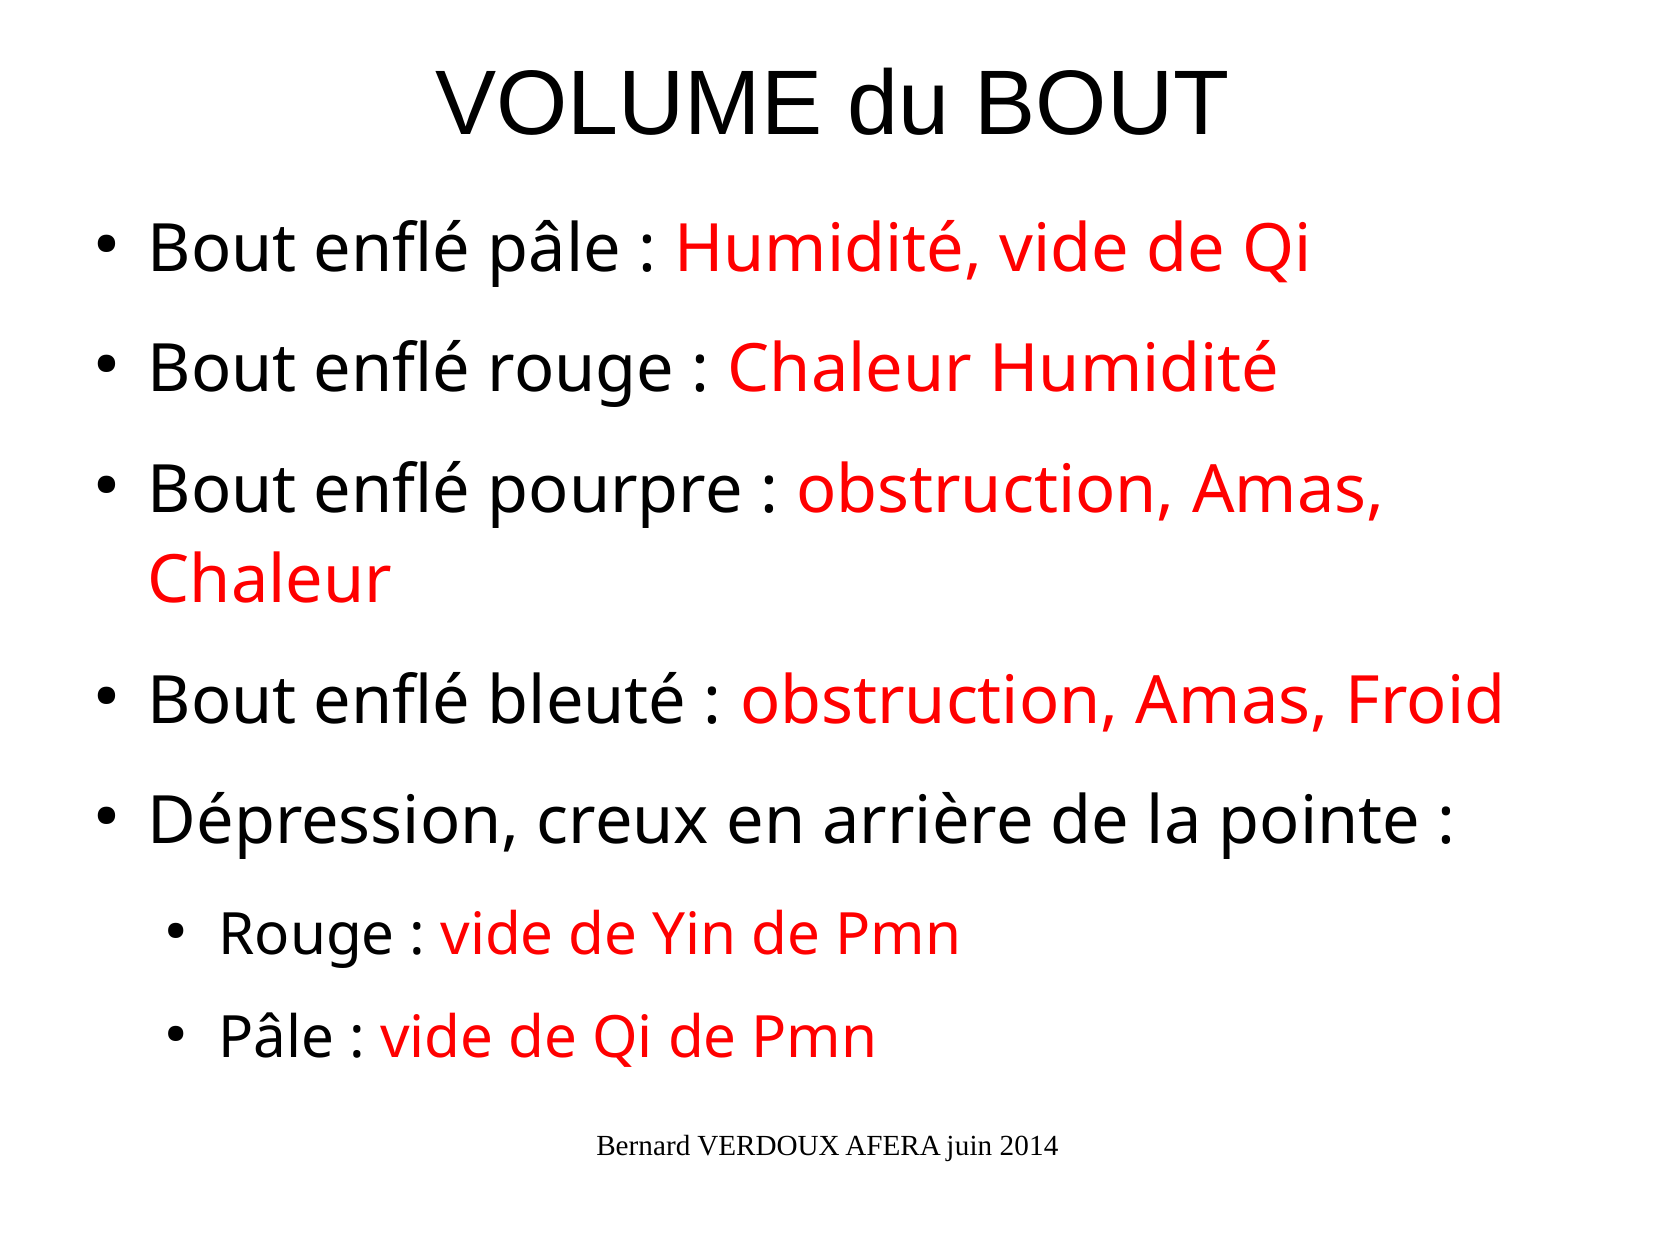

# VOLUME du BOUT
Bout enflé pâle : Humidité, vide de Qi
Bout enflé rouge : Chaleur Humidité
Bout enflé pourpre : obstruction, Amas, Chaleur
Bout enflé bleuté : obstruction, Amas, Froid
Dépression, creux en arrière de la pointe :
Rouge : vide de Yin de Pmn
Pâle : vide de Qi de Pmn
Bernard VERDOUX AFERA juin 2014